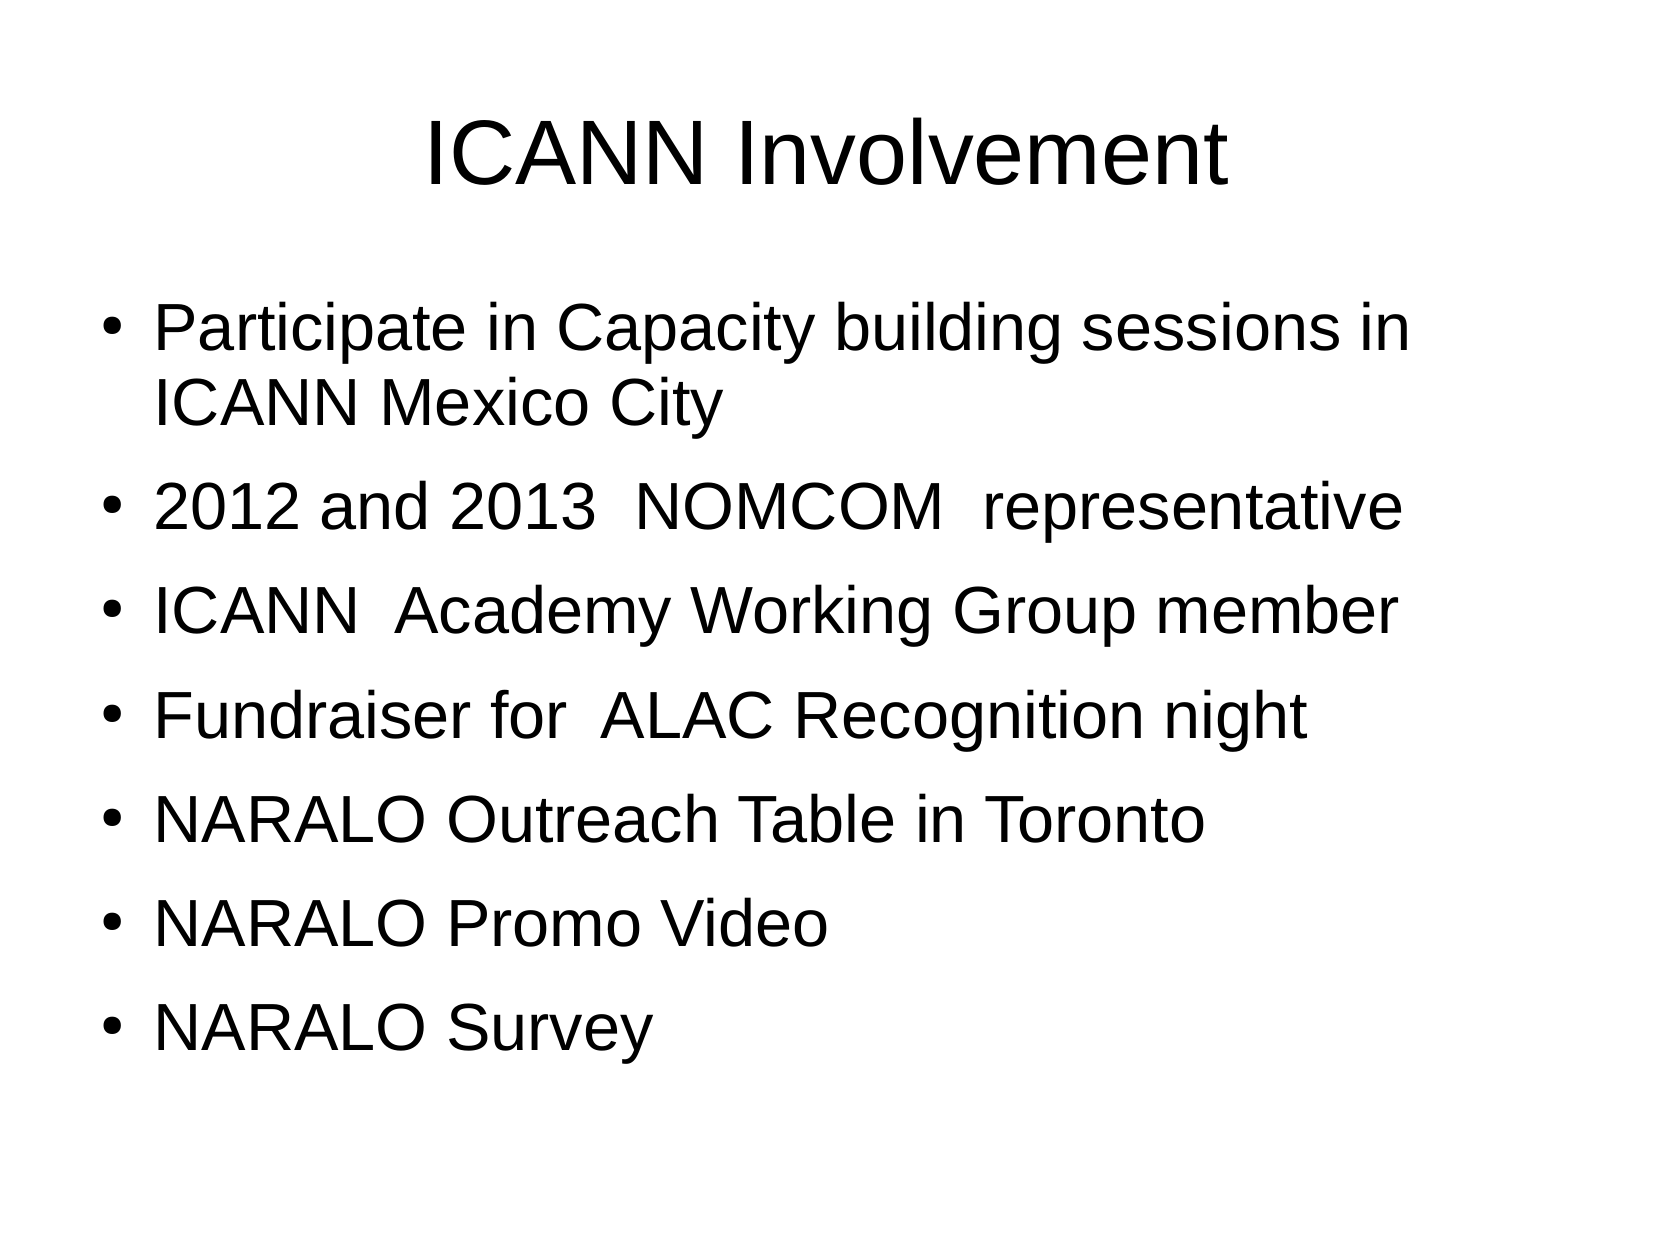

# ICANN Involvement
Participate in Capacity building sessions in ICANN Mexico City
2012 and 2013 NOMCOM representative
ICANN Academy Working Group member
Fundraiser for ALAC Recognition night
NARALO Outreach Table in Toronto
NARALO Promo Video
NARALO Survey